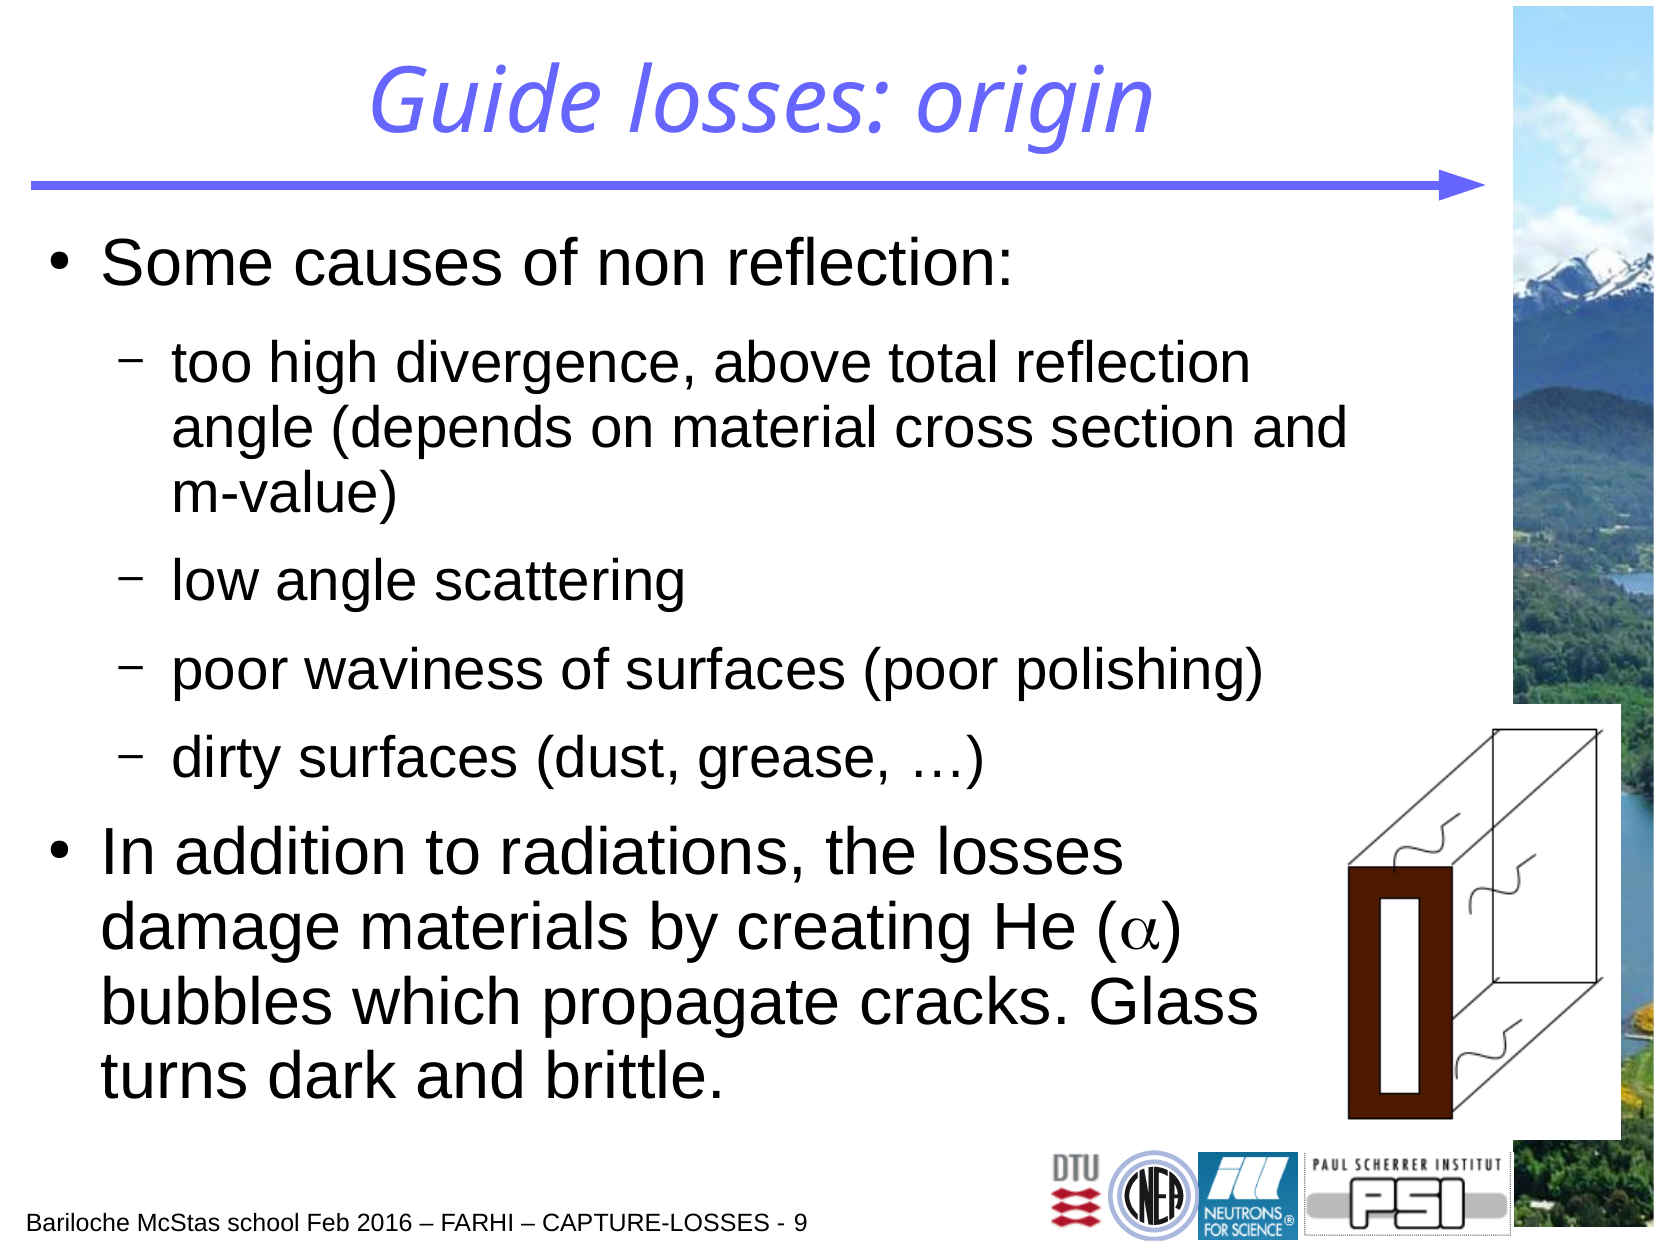

# Guide losses: origin
Some causes of non reflection:
too high divergence, above total reflection angle (depends on material cross section and m-value)
low angle scattering
poor waviness of surfaces (poor polishing)
dirty surfaces (dust, grease, …)
In addition to radiations, the losses damage materials by creating He (a) bubbles which propagate cracks. Glass turns dark and brittle.